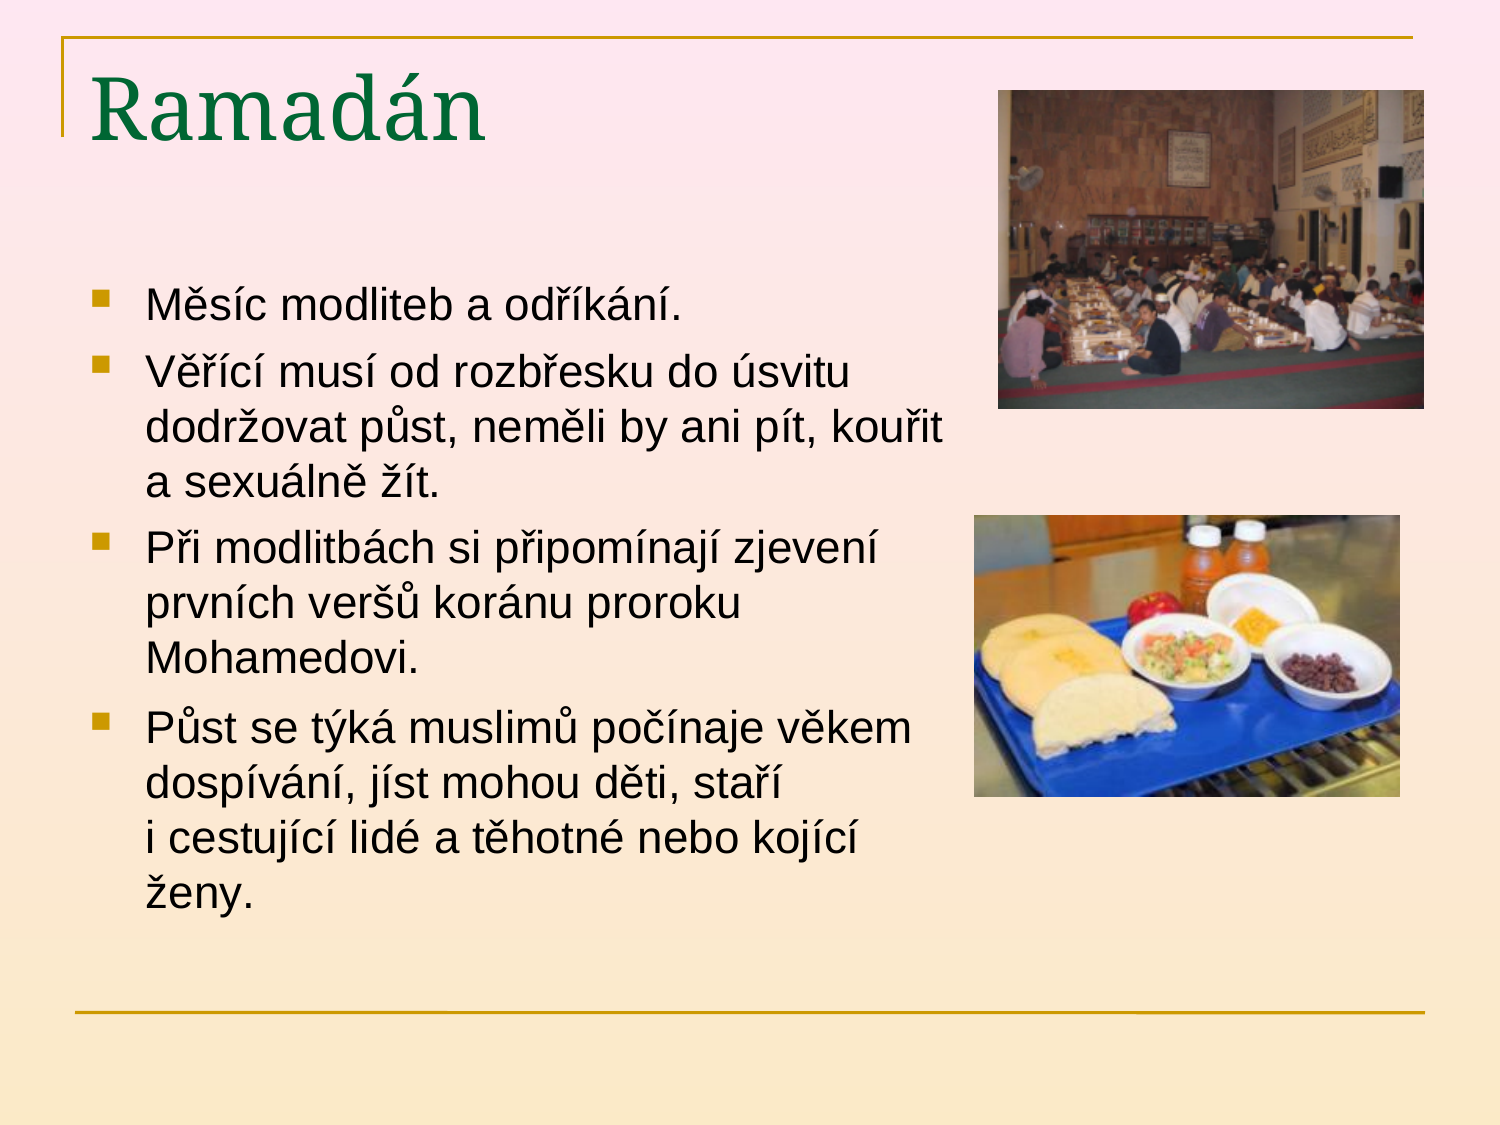

# Ramadán
Měsíc modliteb a odříkání.
Věřící musí od rozbřesku do úsvitu dodržovat půst, neměli by ani pít, kouřit a sexuálně žít.
Při modlitbách si připomínají zjevení prvních veršů koránu proroku Mohamedovi.
Půst se týká muslimů počínaje věkem dospívání, jíst mohou děti, staří
i cestující lidé a těhotné nebo kojící
ženy.